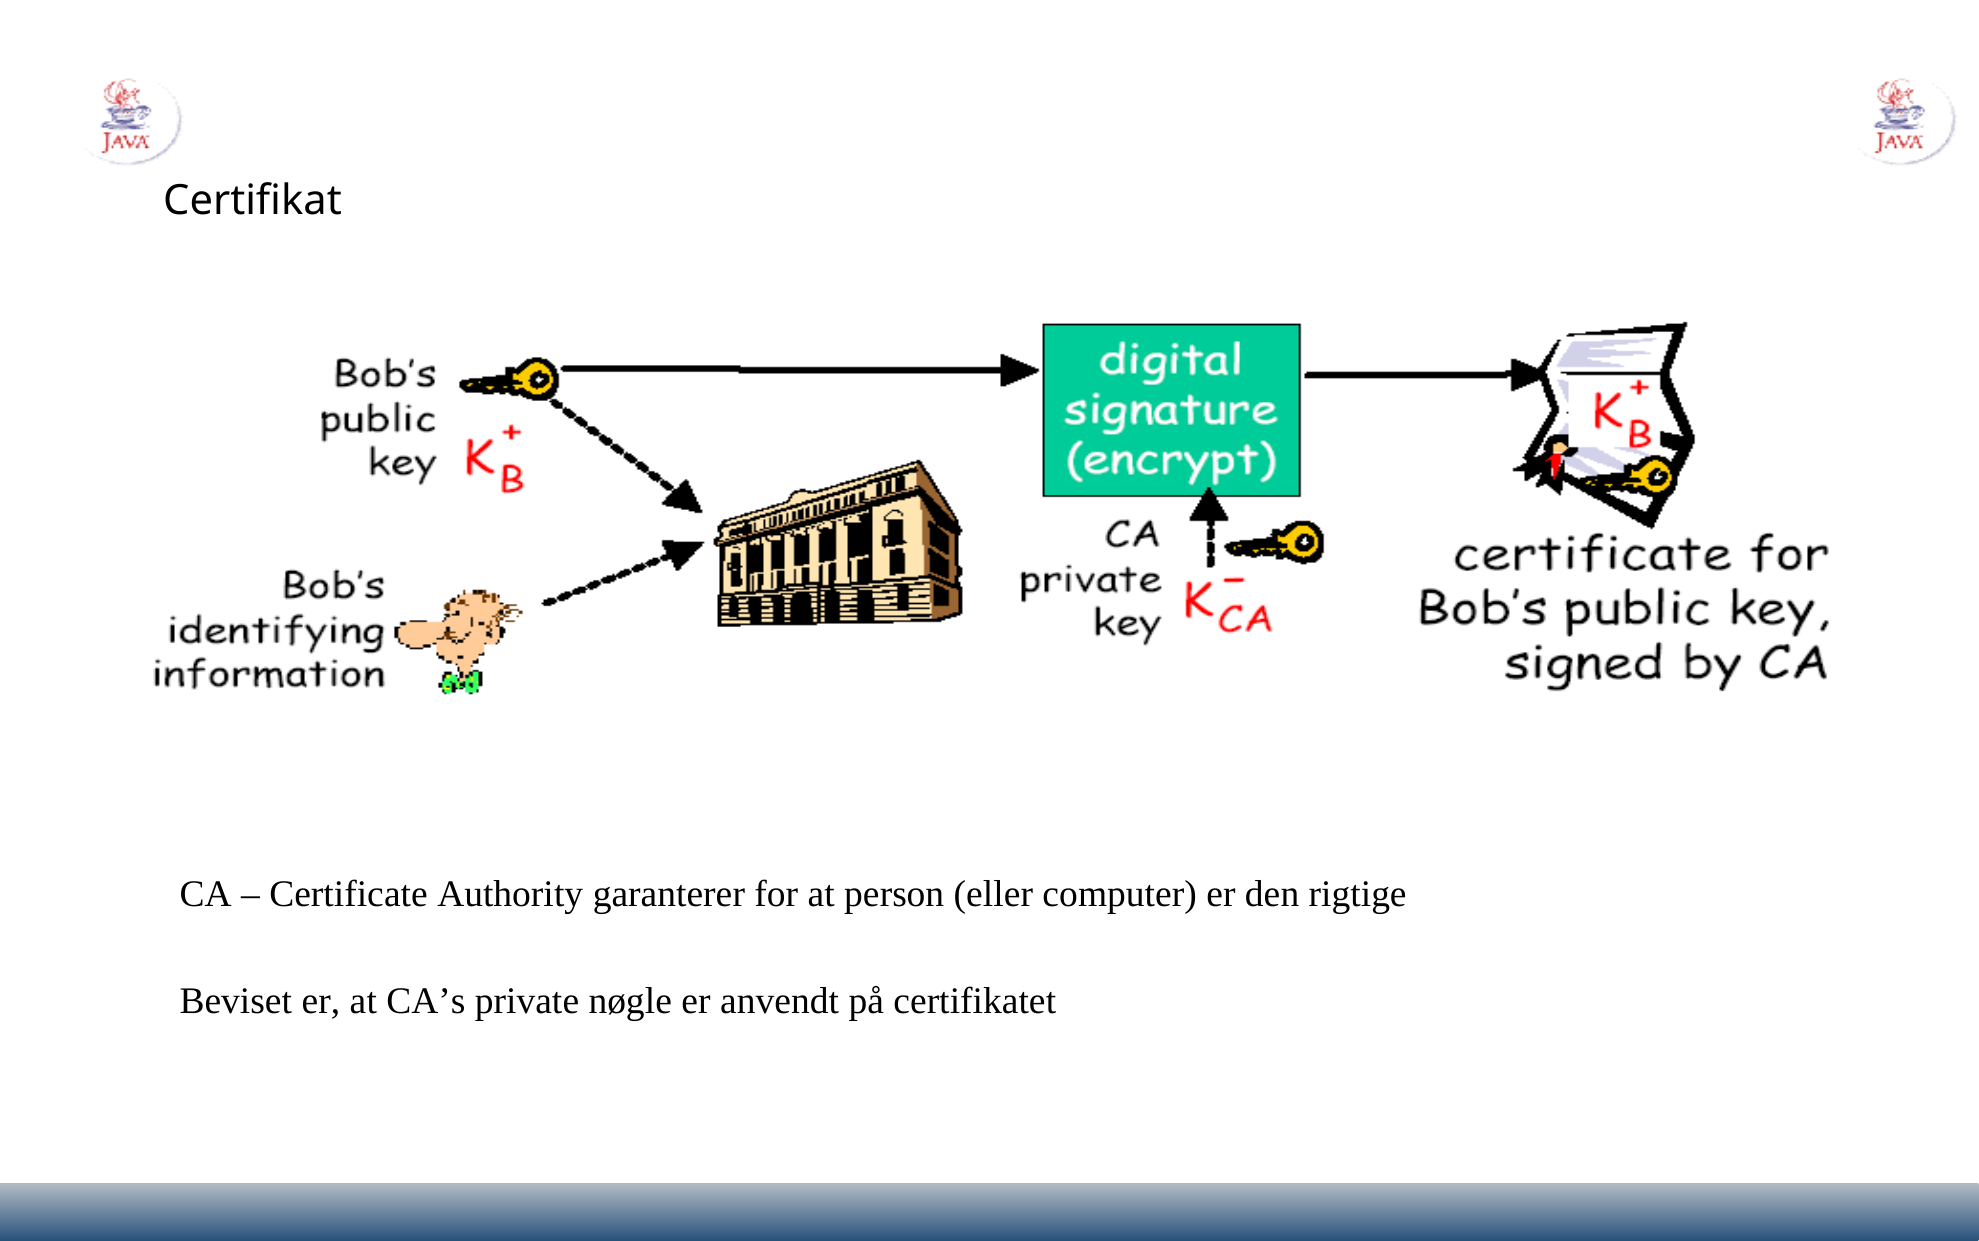

#
Certifikat
CA – Certificate Authority garanterer for at person (eller computer) er den rigtige
Beviset er, at CA’s private nøgle er anvendt på certifikatet